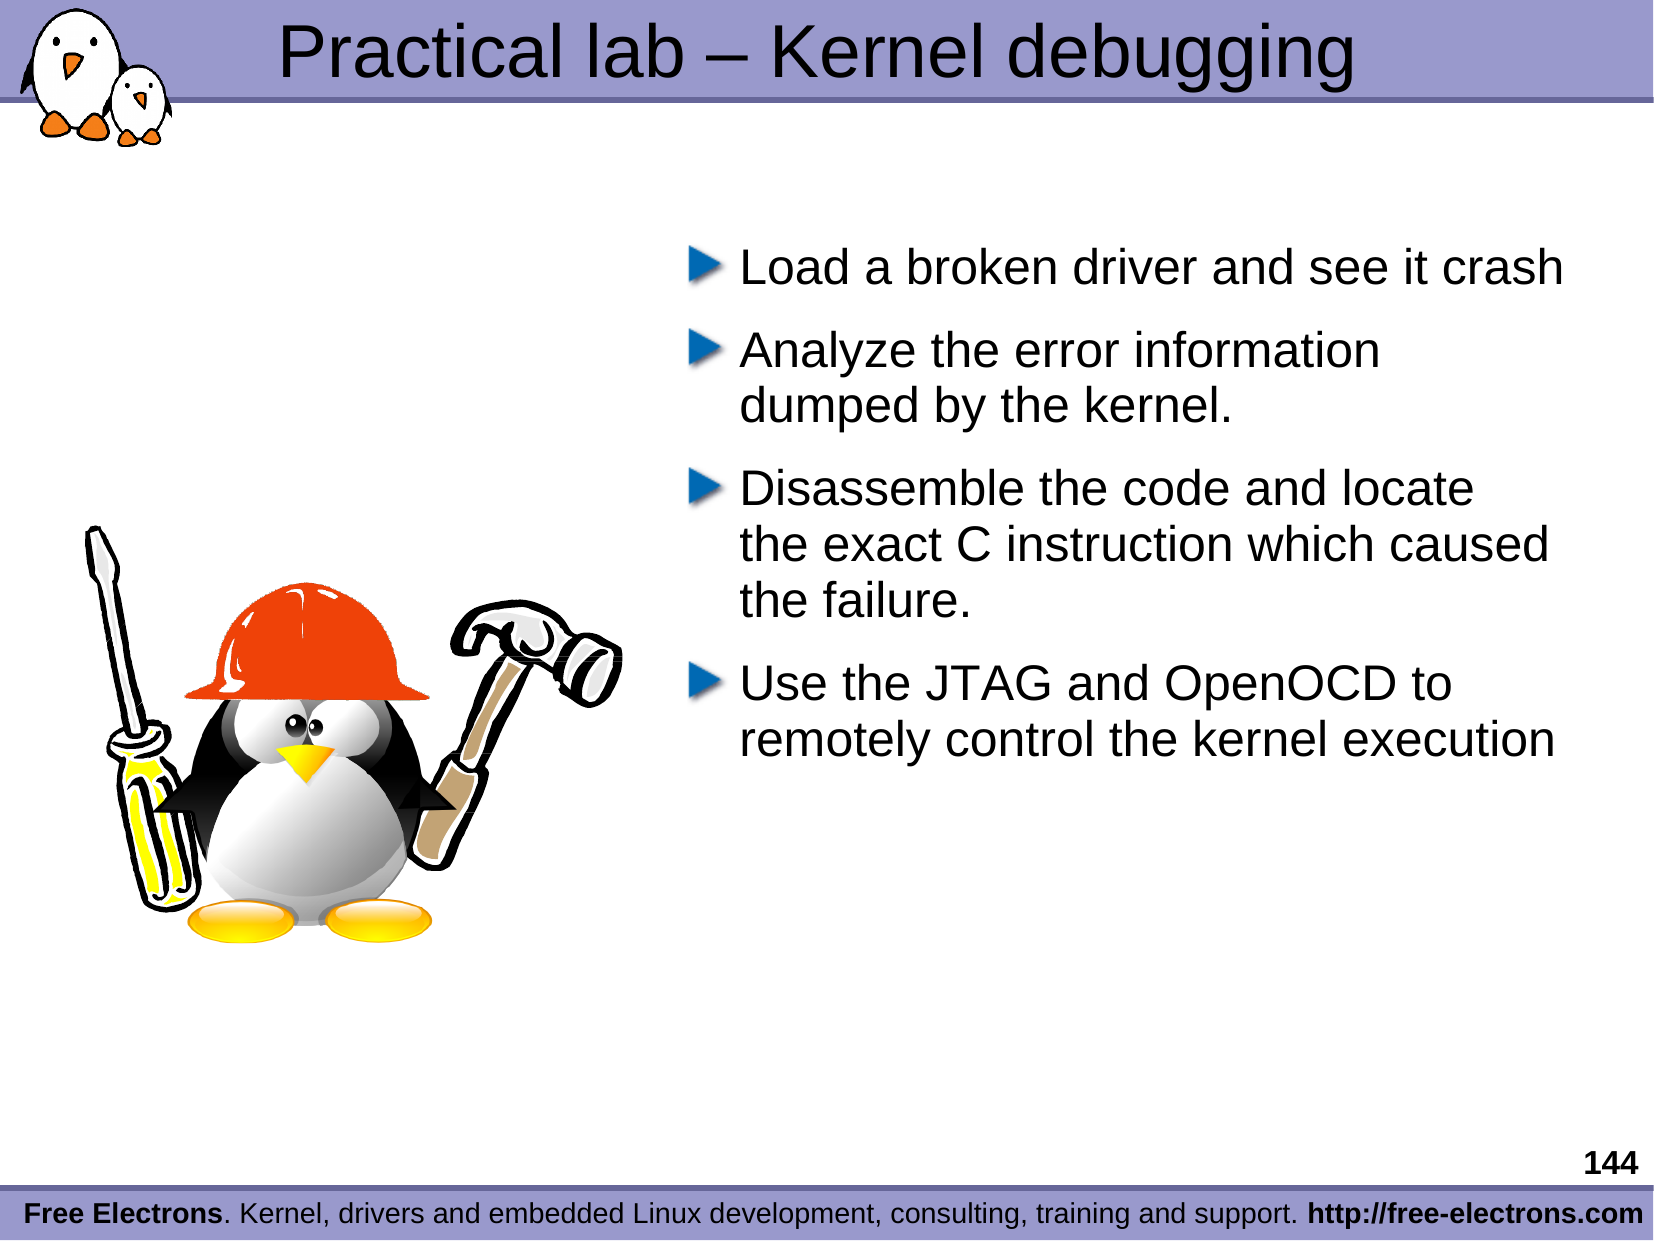

# Practical lab – Kernel debugging
Load a broken driver and see it crash
Analyze the error information
dumped by the kernel.
Disassemble the code and locate
the exact C instruction which caused the failure.
Use the JTAG and OpenOCD to remotely control the kernel execution